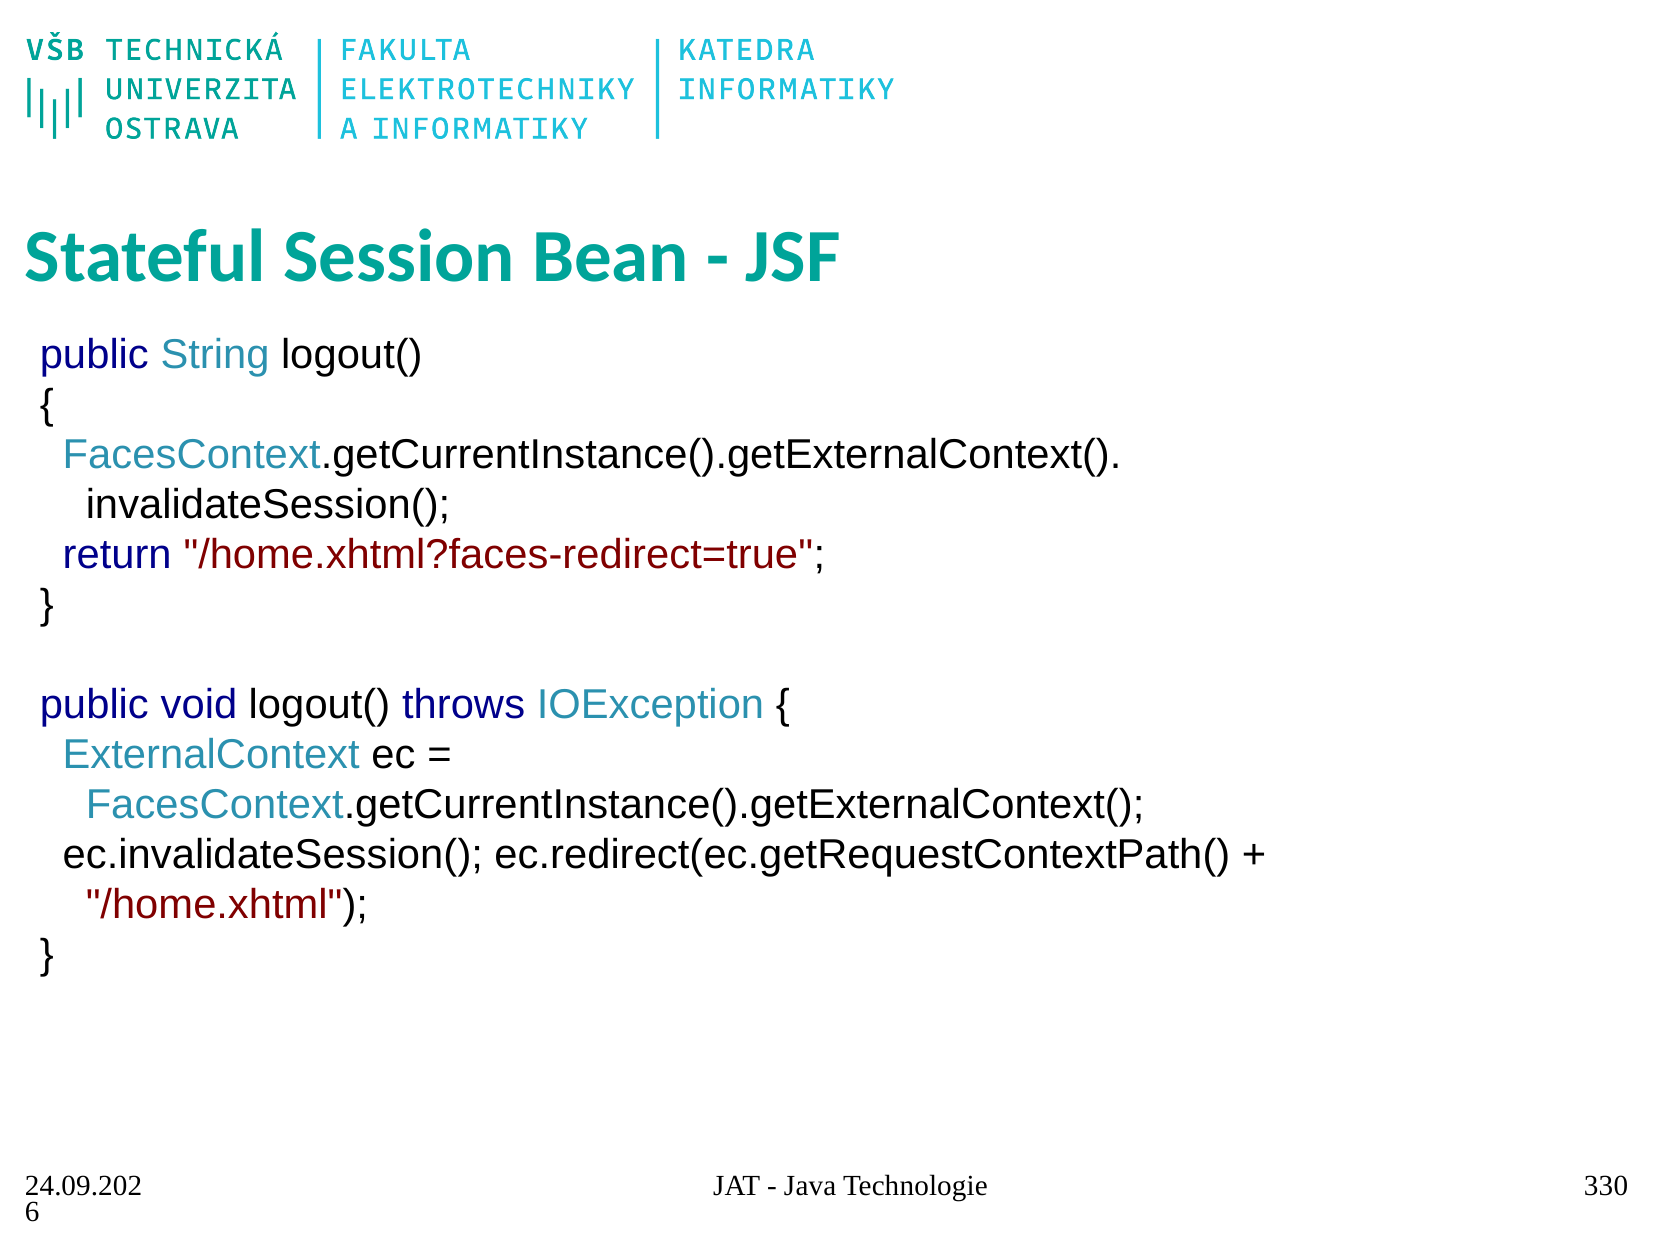

Stateful Session Bean - JSF
# public String logout()
{
 FacesContext.getCurrentInstance().getExternalContext().
 invalidateSession();
 return "/home.xhtml?faces-redirect=true";
}
public void logout() throws IOException {
 ExternalContext ec =
 FacesContext.getCurrentInstance().getExternalContext();
 ec.invalidateSession(); ec.redirect(ec.getRequestContextPath() +
 "/home.xhtml");
}
JAT - Java Technologie
330